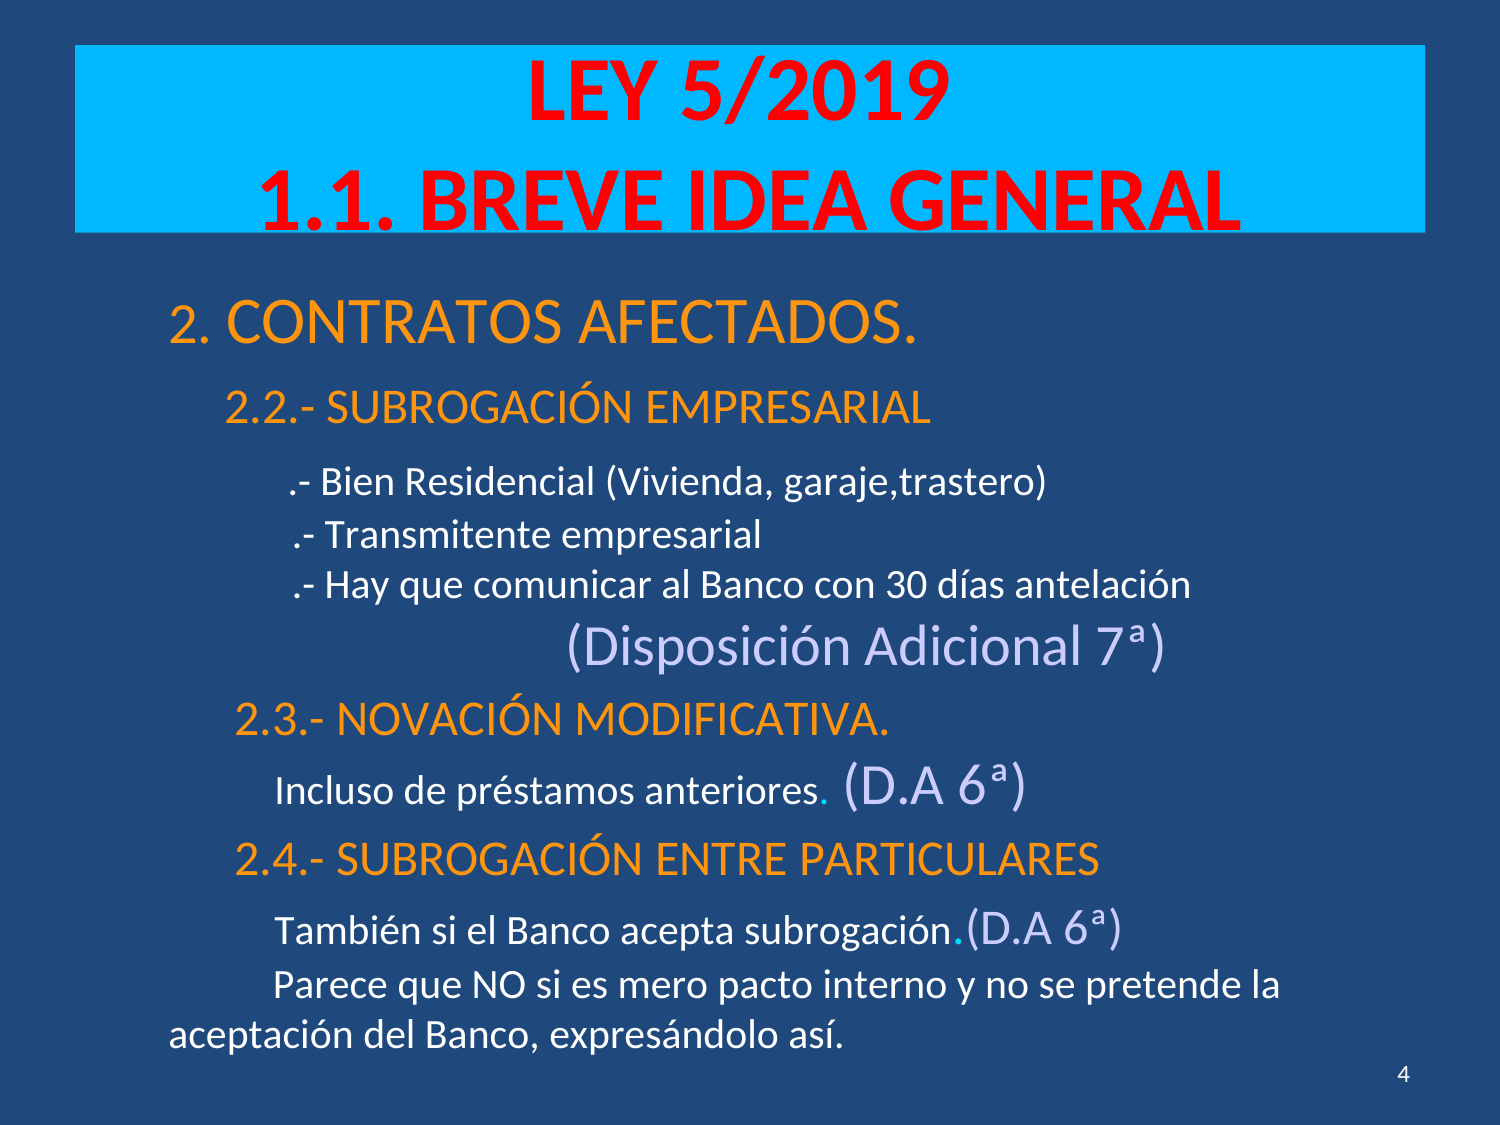

LEY 5/2019
1.1. BREVE IDEA GENERAL
2. CONTRATOS AFECTADOS.
 2.2.- SUBROGACIÓN EMPRESARIAL
 .- Bien Residencial (Vivienda, garaje,trastero)
 .- Transmitente empresarial
 .- Hay que comunicar al Banco con 30 días antelación
 (Disposición Adicional 7ª)
 2.3.- NOVACIÓN MODIFICATIVA.
 Incluso de préstamos anteriores. (D.A 6ª)
 2.4.- SUBROGACIÓN ENTRE PARTICULARES
 También si el Banco acepta subrogación.(D.A 6ª)
 Parece que NO si es mero pacto interno y no se pretende la aceptación del Banco, expresándolo así.